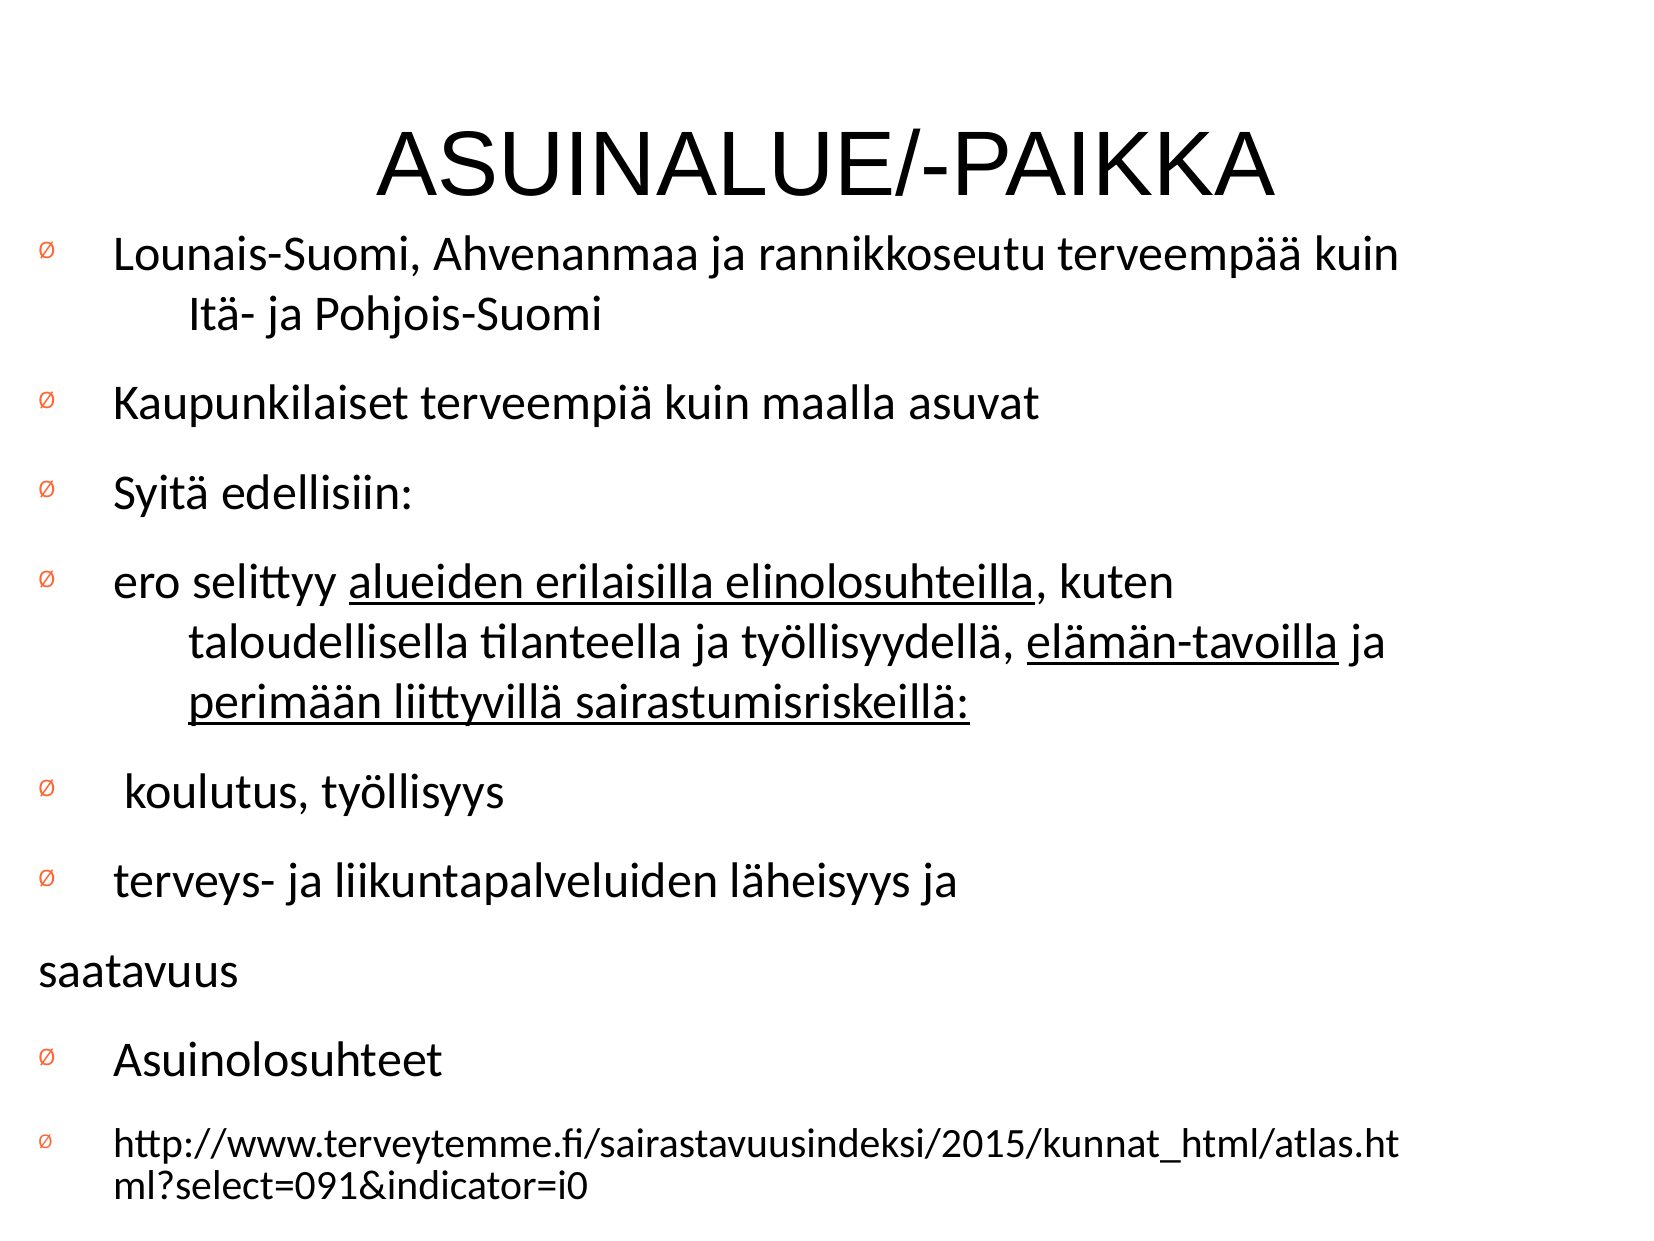

# ASUINALUE/-PAIKKA
Lounais-Suomi, Ahvenanmaa ja rannikkoseutu terveempää kuin Itä- ja Pohjois-Suomi
Kaupunkilaiset terveempiä kuin maalla asuvat
Syitä edellisiin:
ero selittyy alueiden erilaisilla elinolosuhteilla, kuten taloudellisella tilanteella ja työllisyydellä, elämän-tavoilla ja perimään liittyvillä sairastumisriskeillä:
 koulutus, työllisyys
terveys- ja liikuntapalveluiden läheisyys ja
saatavuus
Asuinolosuhteet
http://www.terveytemme.fi/sairastavuusindeksi/2015/kunnat_html/atlas.html?select=091&indicator=i0